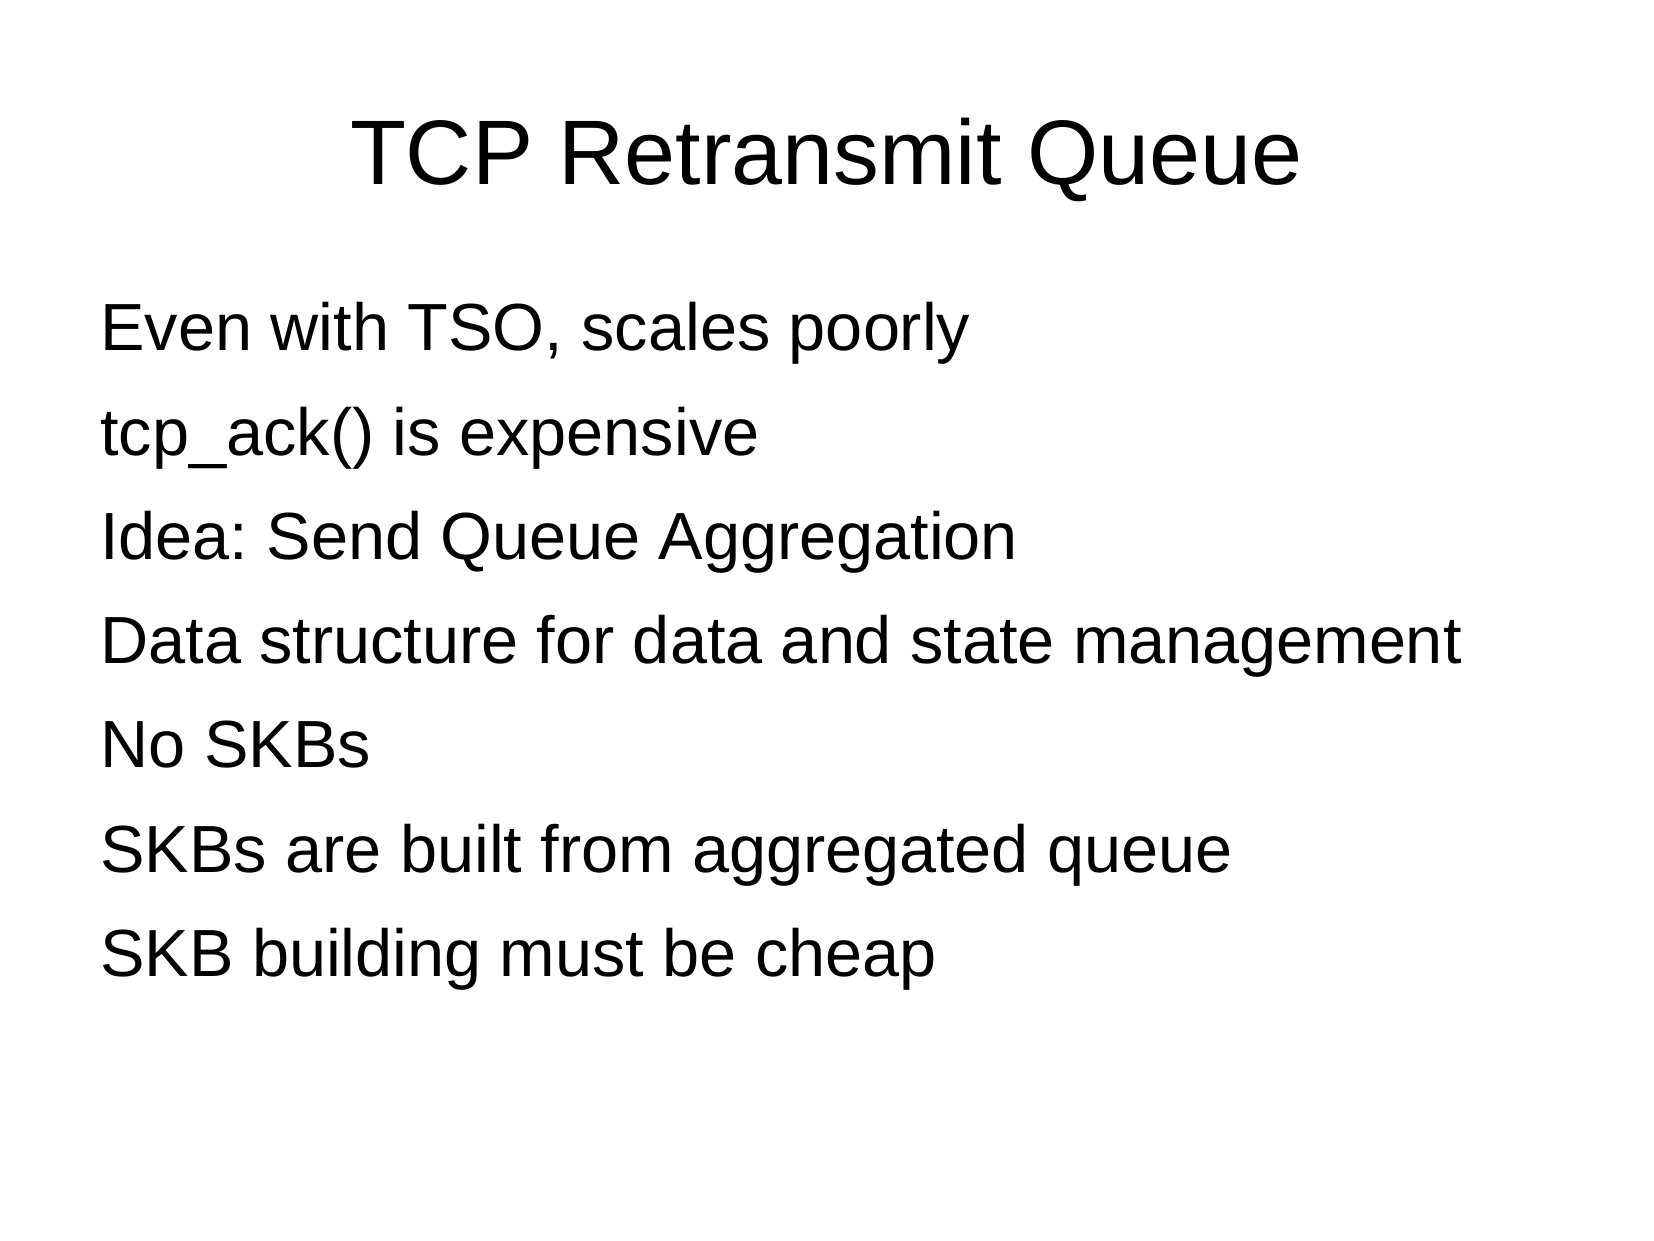

# TCP Retransmit Queue
Even with TSO, scales poorly
tcp_ack() is expensive
Idea: Send Queue Aggregation
Data structure for data and state management
No SKBs
SKBs are built from aggregated queue
SKB building must be cheap